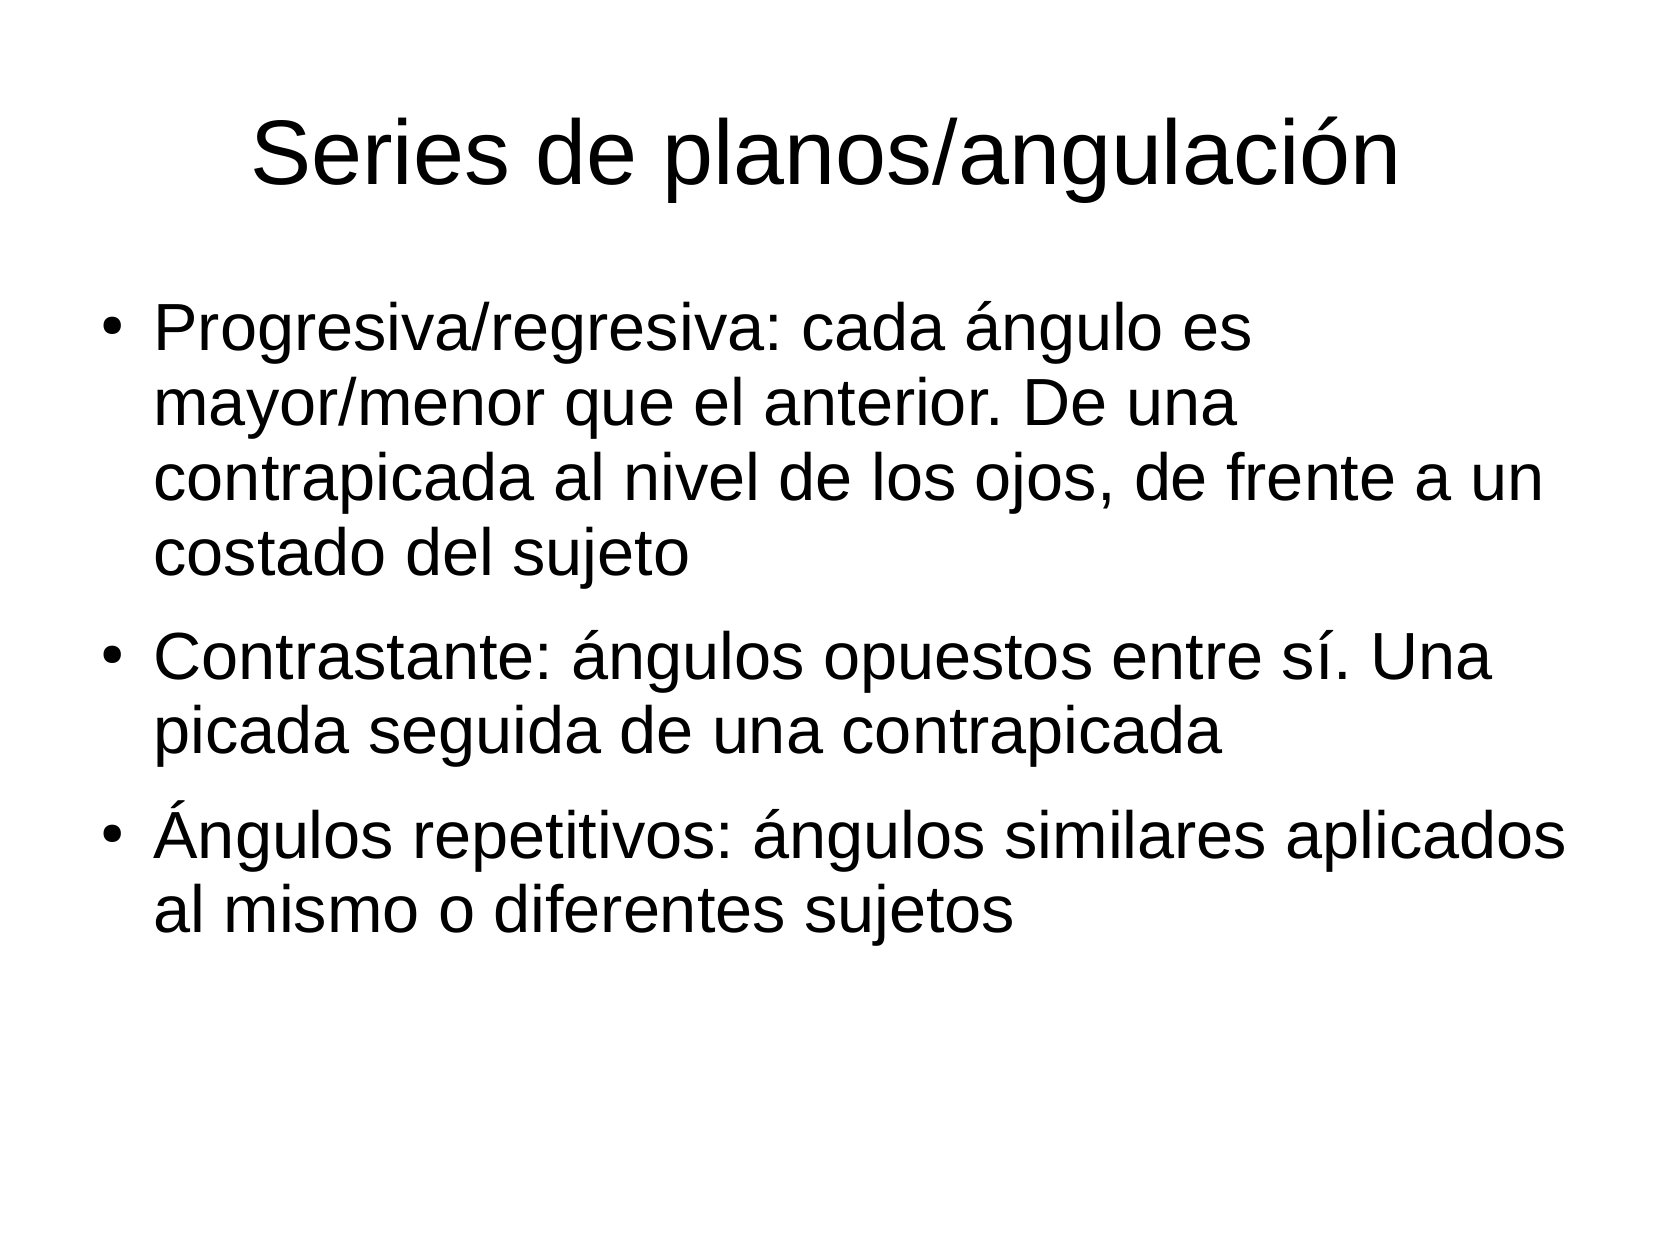

# Series de planos/angulación
Progresiva/regresiva: cada ángulo es mayor/menor que el anterior. De una contrapicada al nivel de los ojos, de frente a un costado del sujeto
Contrastante: ángulos opuestos entre sí. Una picada seguida de una contrapicada
Ángulos repetitivos: ángulos similares aplicados al mismo o diferentes sujetos